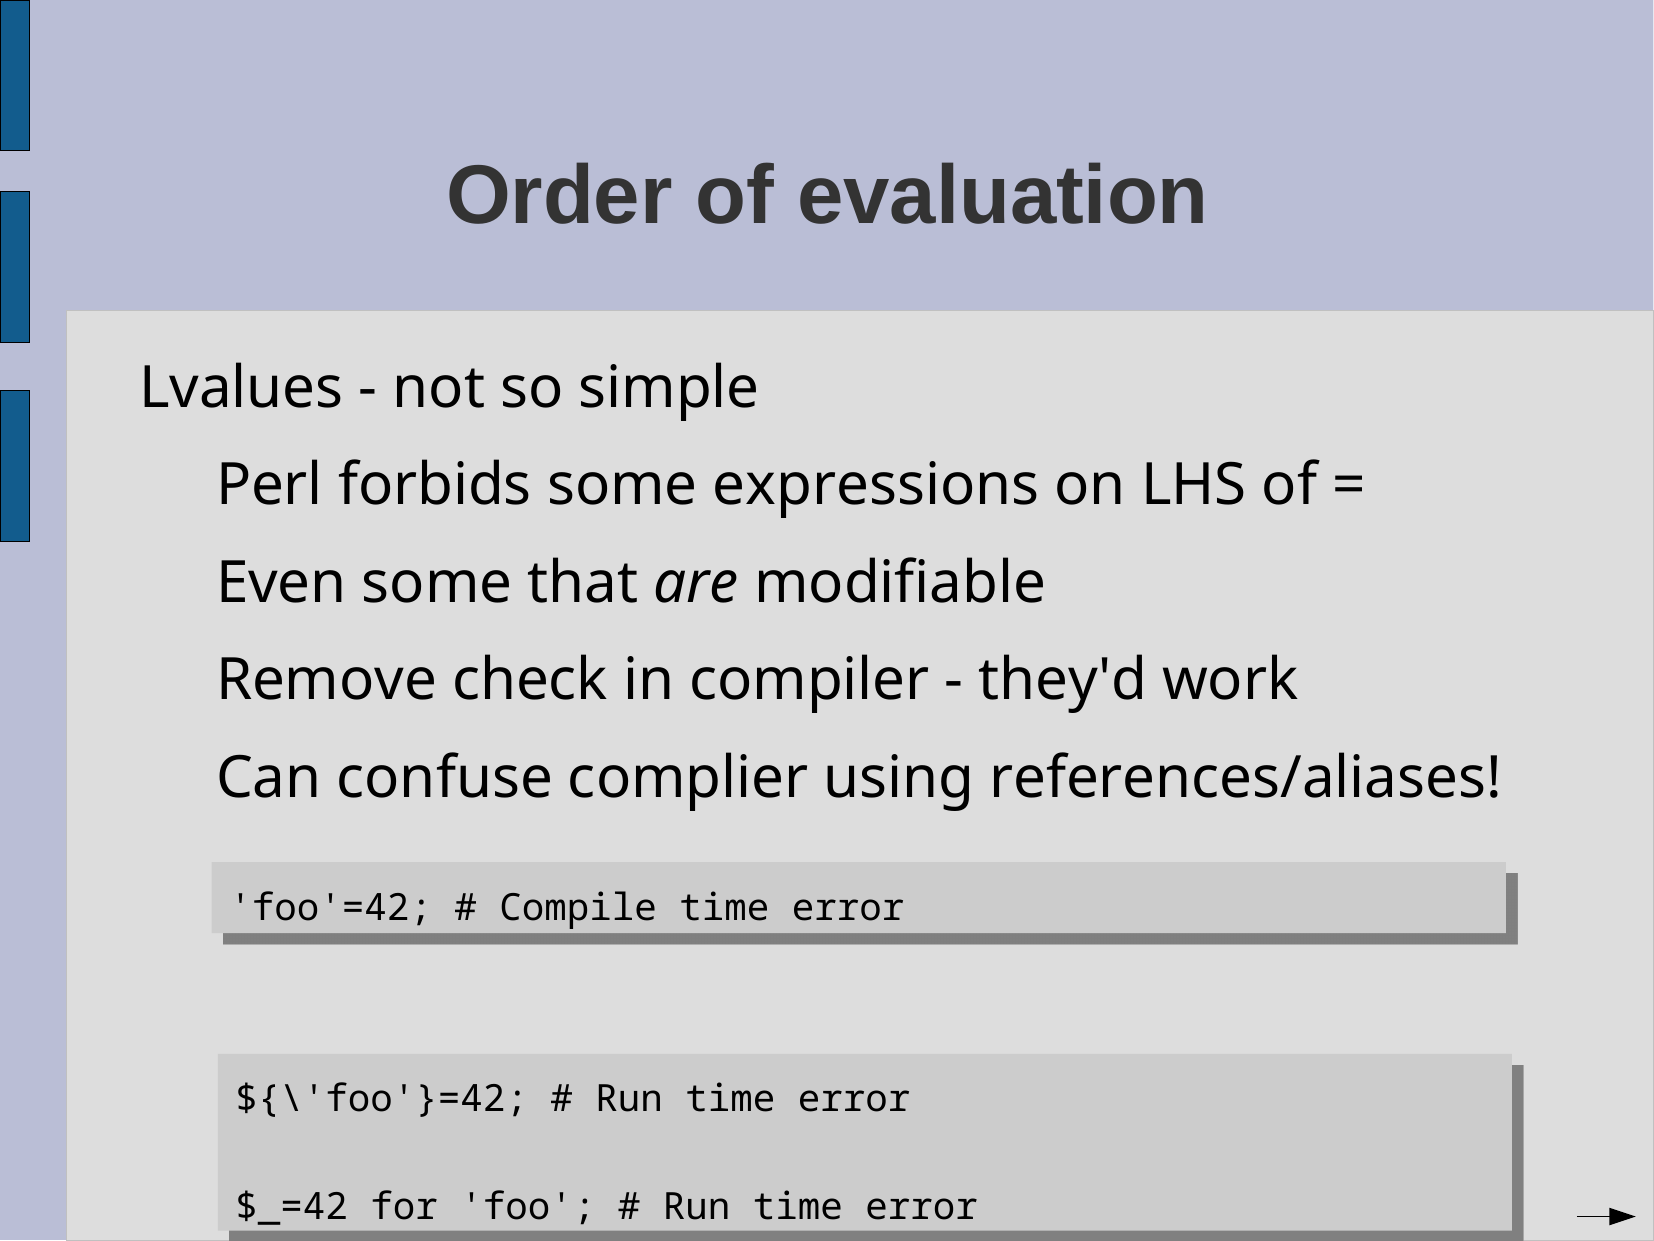

# Order of evaluation
Lvalues - not so simple
Perl forbids some expressions on LHS of =
Even some that are modifiable
Remove check in compiler - they'd work
Can confuse complier using references/aliases!
'foo'=42; # Compile time error
${\'foo'}=42; # Run time error
$_=42 for 'foo'; # Run time error